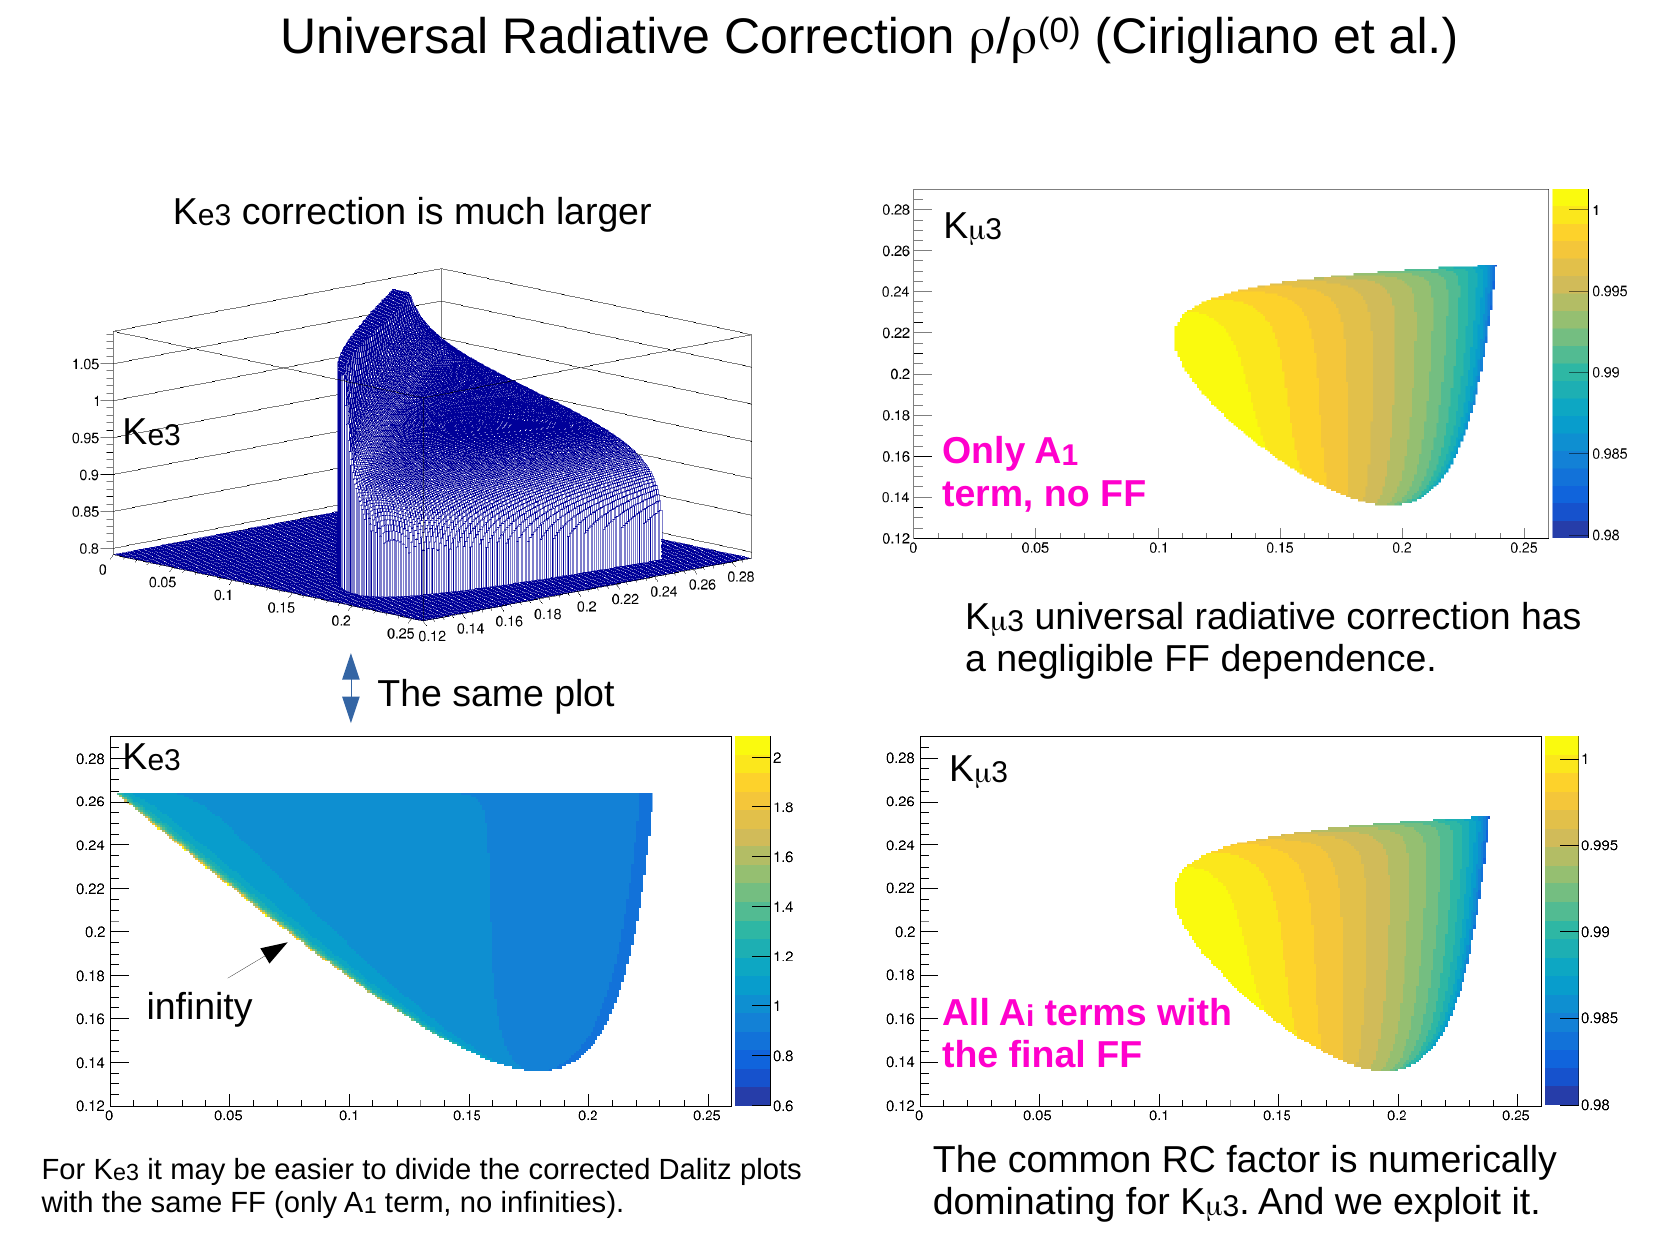

Universal Radiative Correction r/r(0) (Cirigliano et al.)
Ke3 correction is much larger
Km3
Ke3
Only A1 term, no FF
Km3 universal radiative correction has a negligible FF dependence.
The same plot
Ke3
Km3
infinity
All Ai terms with the final FF
The common RC factor is numerically dominating for Km3. And we exploit it.
For Ke3 it may be easier to divide the corrected Dalitz plots with the same FF (only A1 term, no infinities).